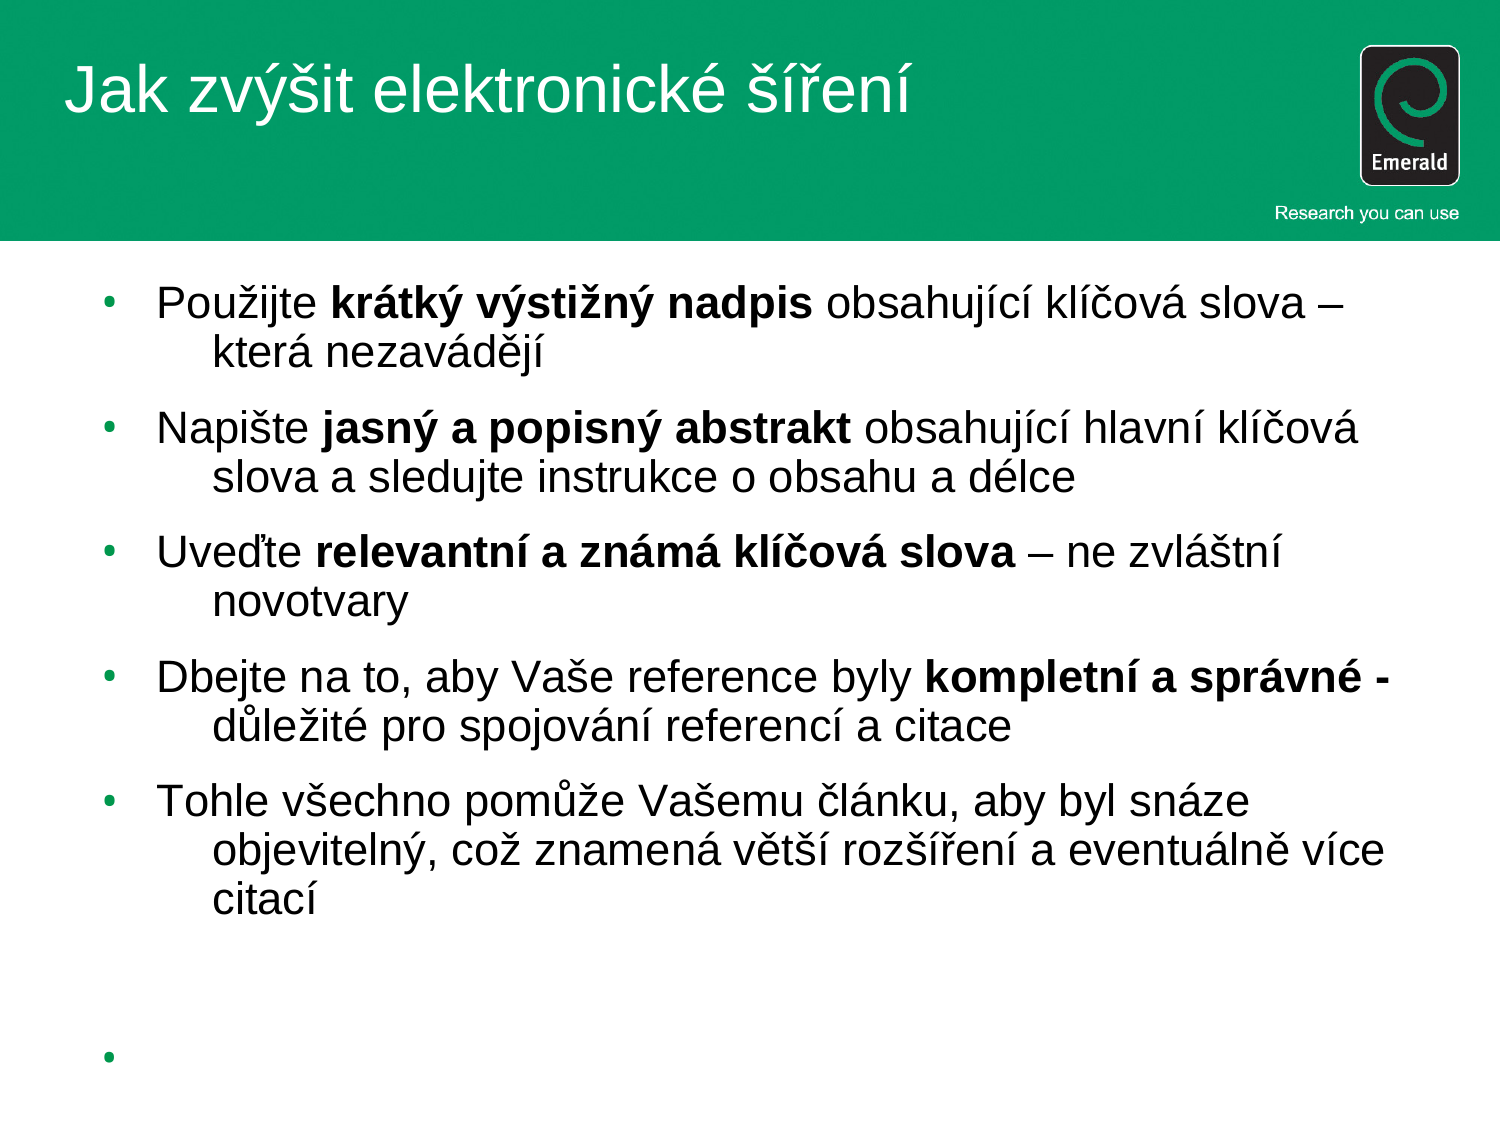

# Jak zvýšit elektronické šíření
Použijte krátký výstižný nadpis obsahující klíčová slova – která nezavádějí
Napište jasný a popisný abstrakt obsahující hlavní klíčová slova a sledujte instrukce o obsahu a délce
Uveďte relevantní a známá klíčová slova – ne zvláštní novotvary
Dbejte na to, aby Vaše reference byly kompletní a správné - důležité pro spojování referencí a citace
Tohle všechno pomůže Vašemu článku, aby byl snáze objevitelný, což znamená větší rozšíření a eventuálně více citací